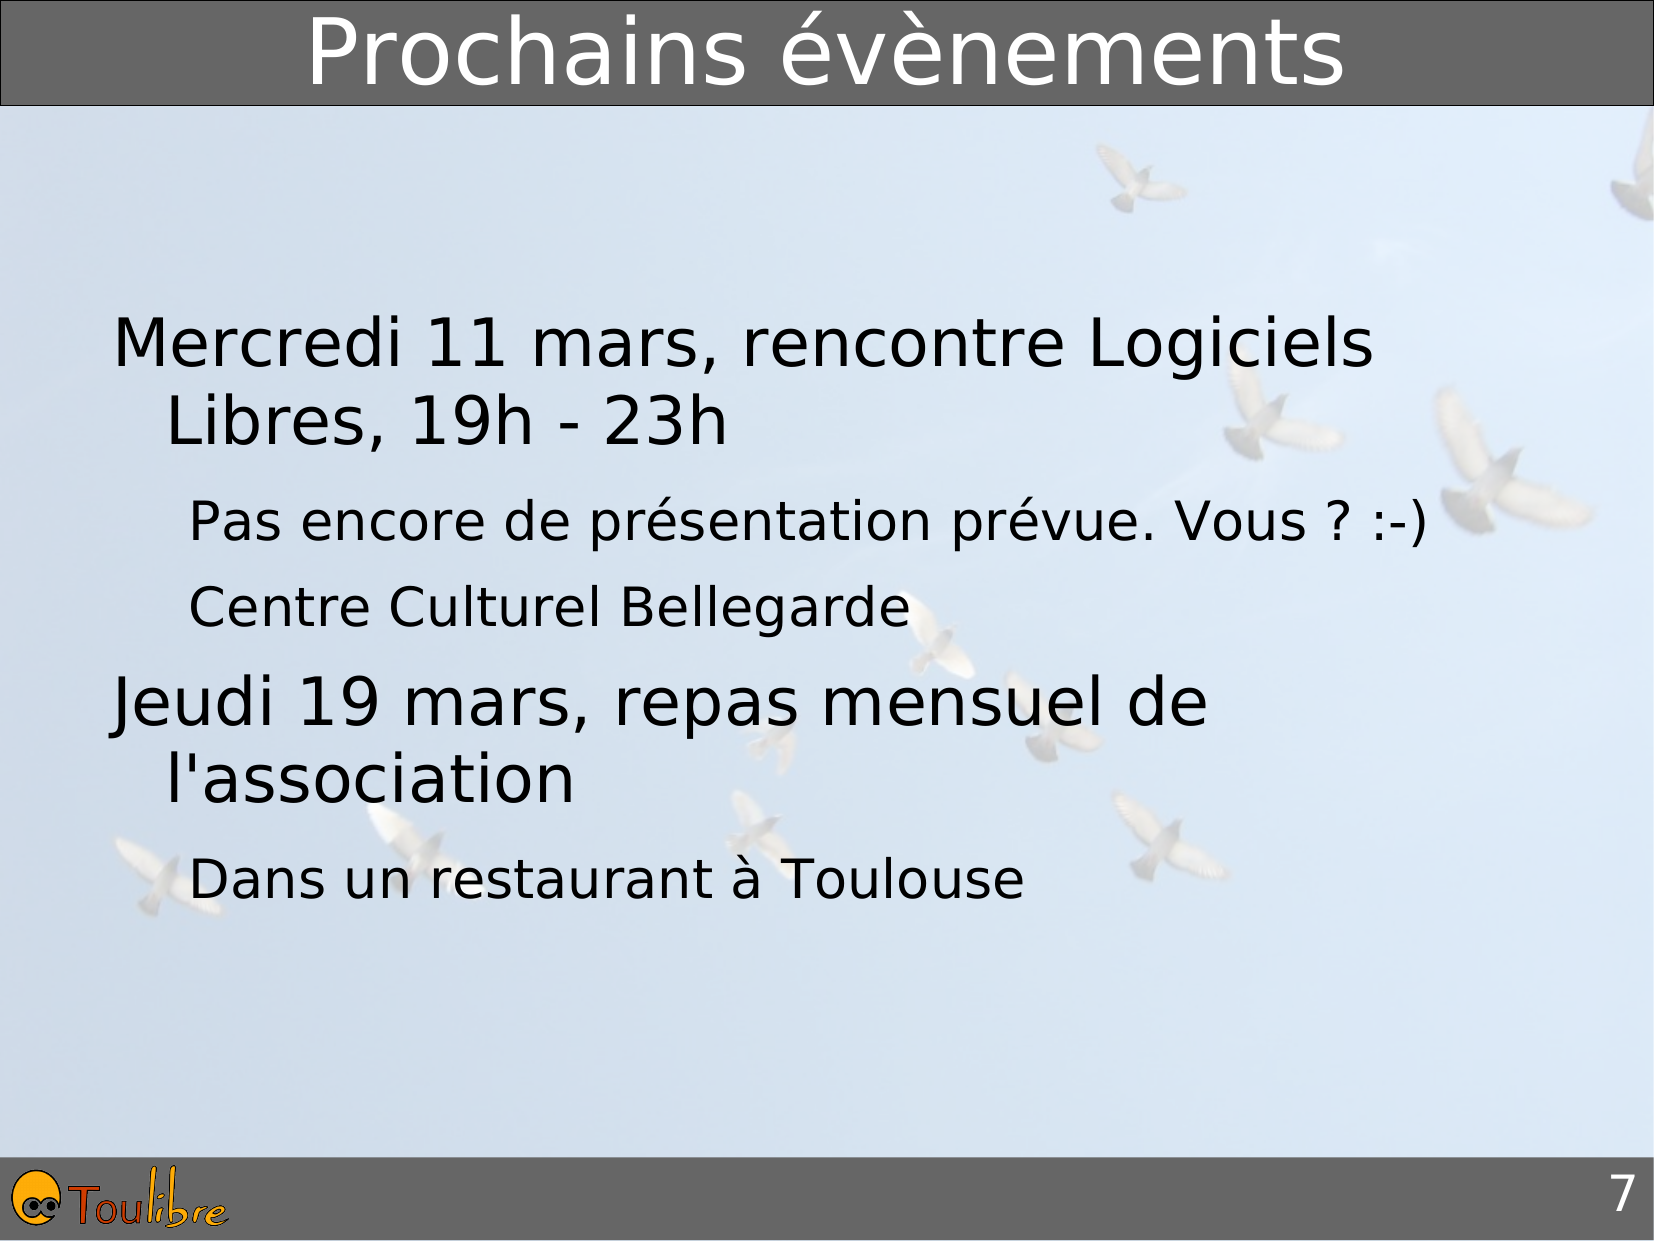

# Prochains évènements
Mercredi 11 mars, rencontre Logiciels Libres, 19h - 23h
Pas encore de présentation prévue. Vous ? :-)
Centre Culturel Bellegarde
Jeudi 19 mars, repas mensuel de l'association
Dans un restaurant à Toulouse